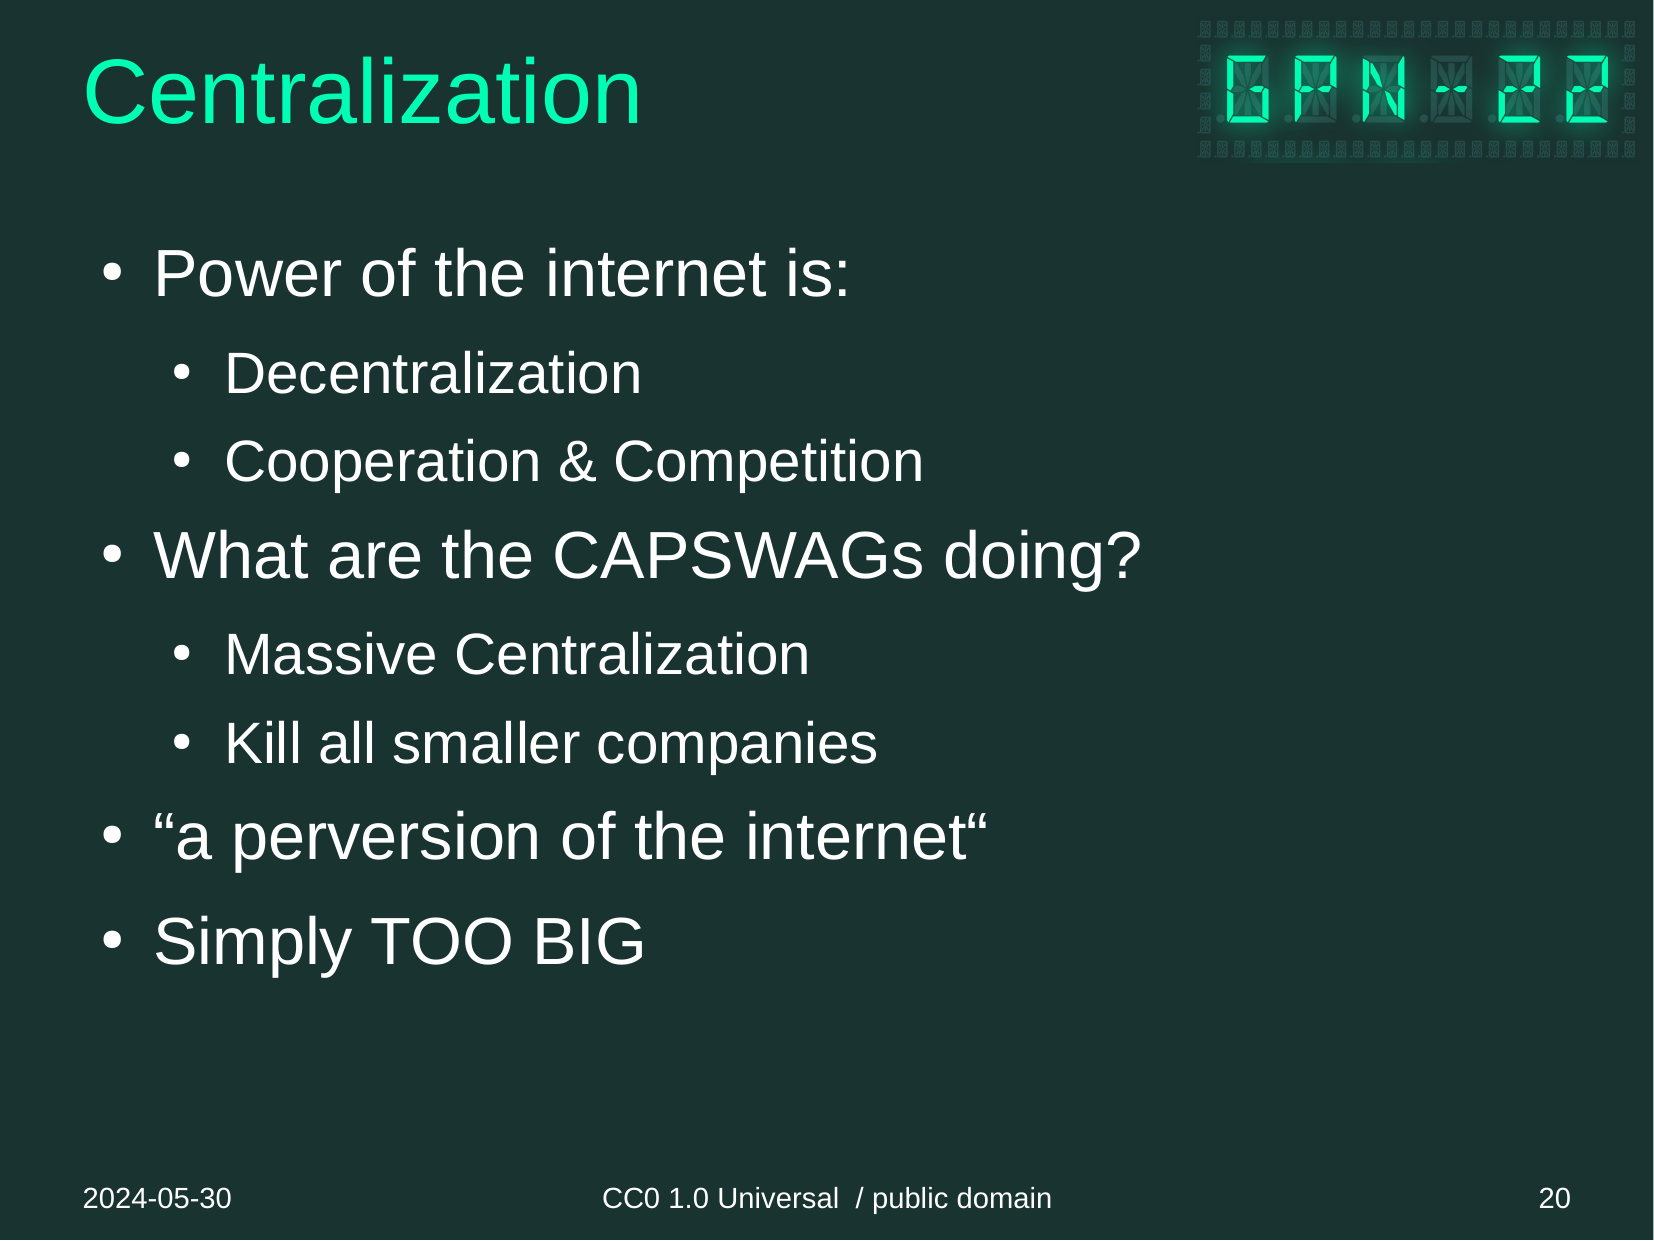

# Centralization
Power of the internet is:
Decentralization
Cooperation & Competition
What are the CAPSWAGs doing?
Massive Centralization
Kill all smaller companies
“a perversion of the internet“
Simply TOO BIG